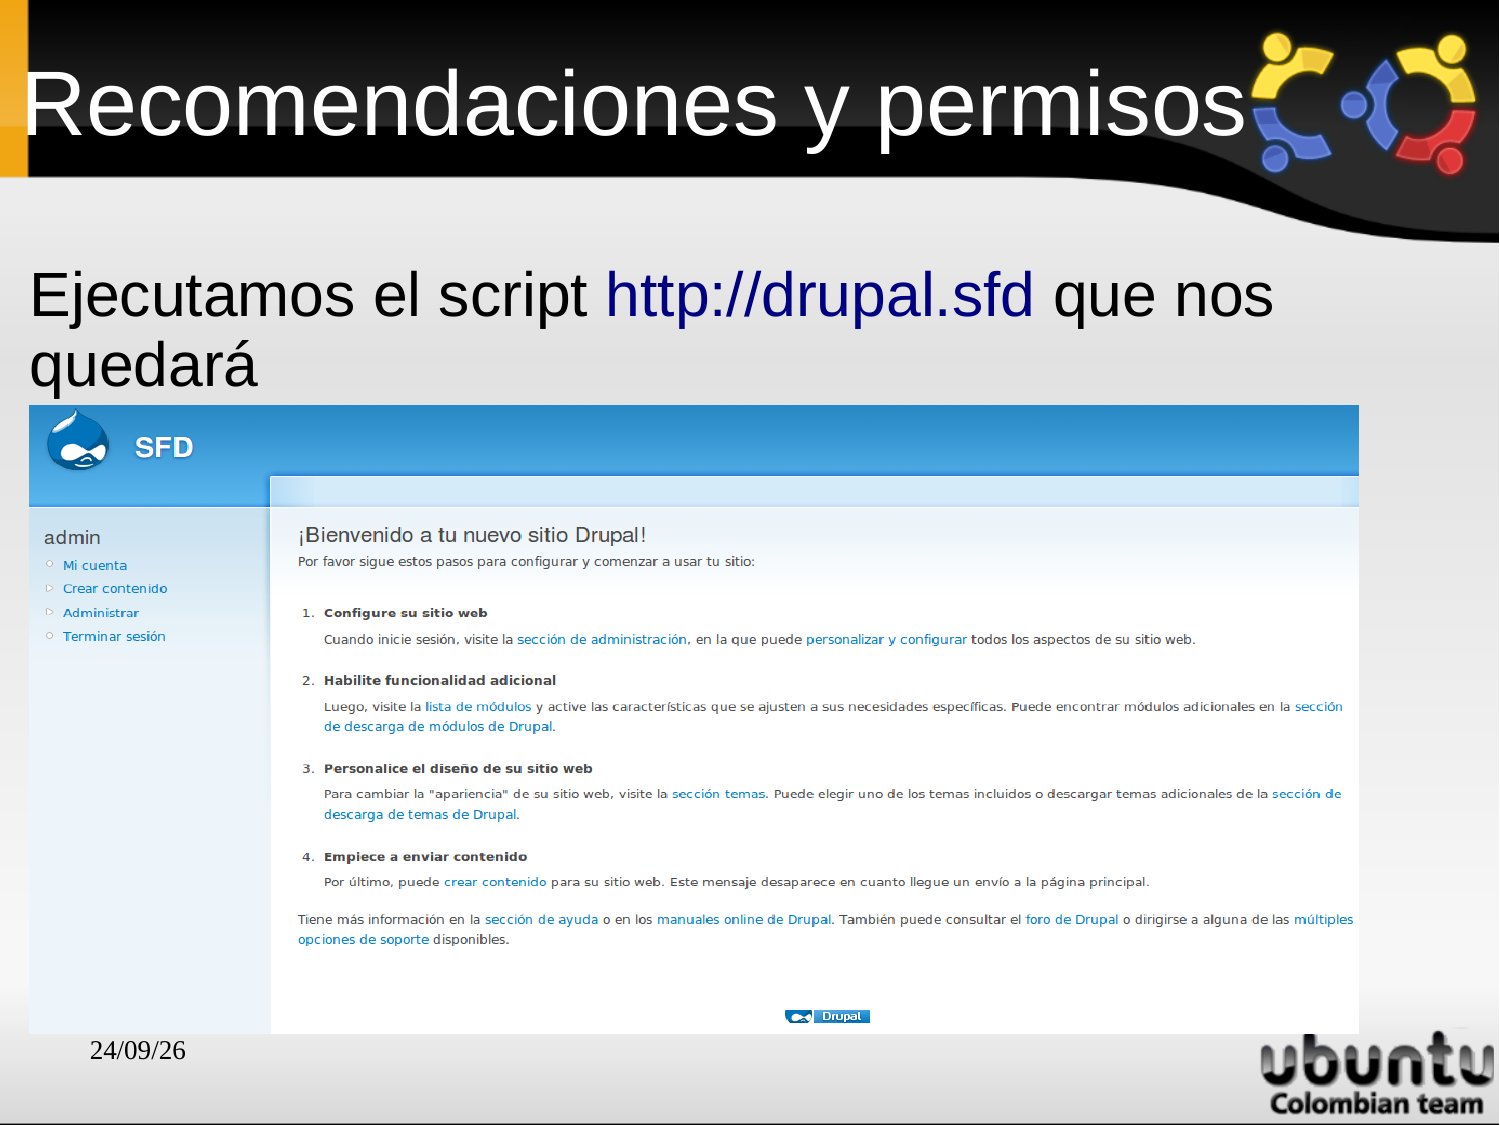

Recomendaciones y permisos
# Ejecutamos el script http://drupal.sfd que nos quedará